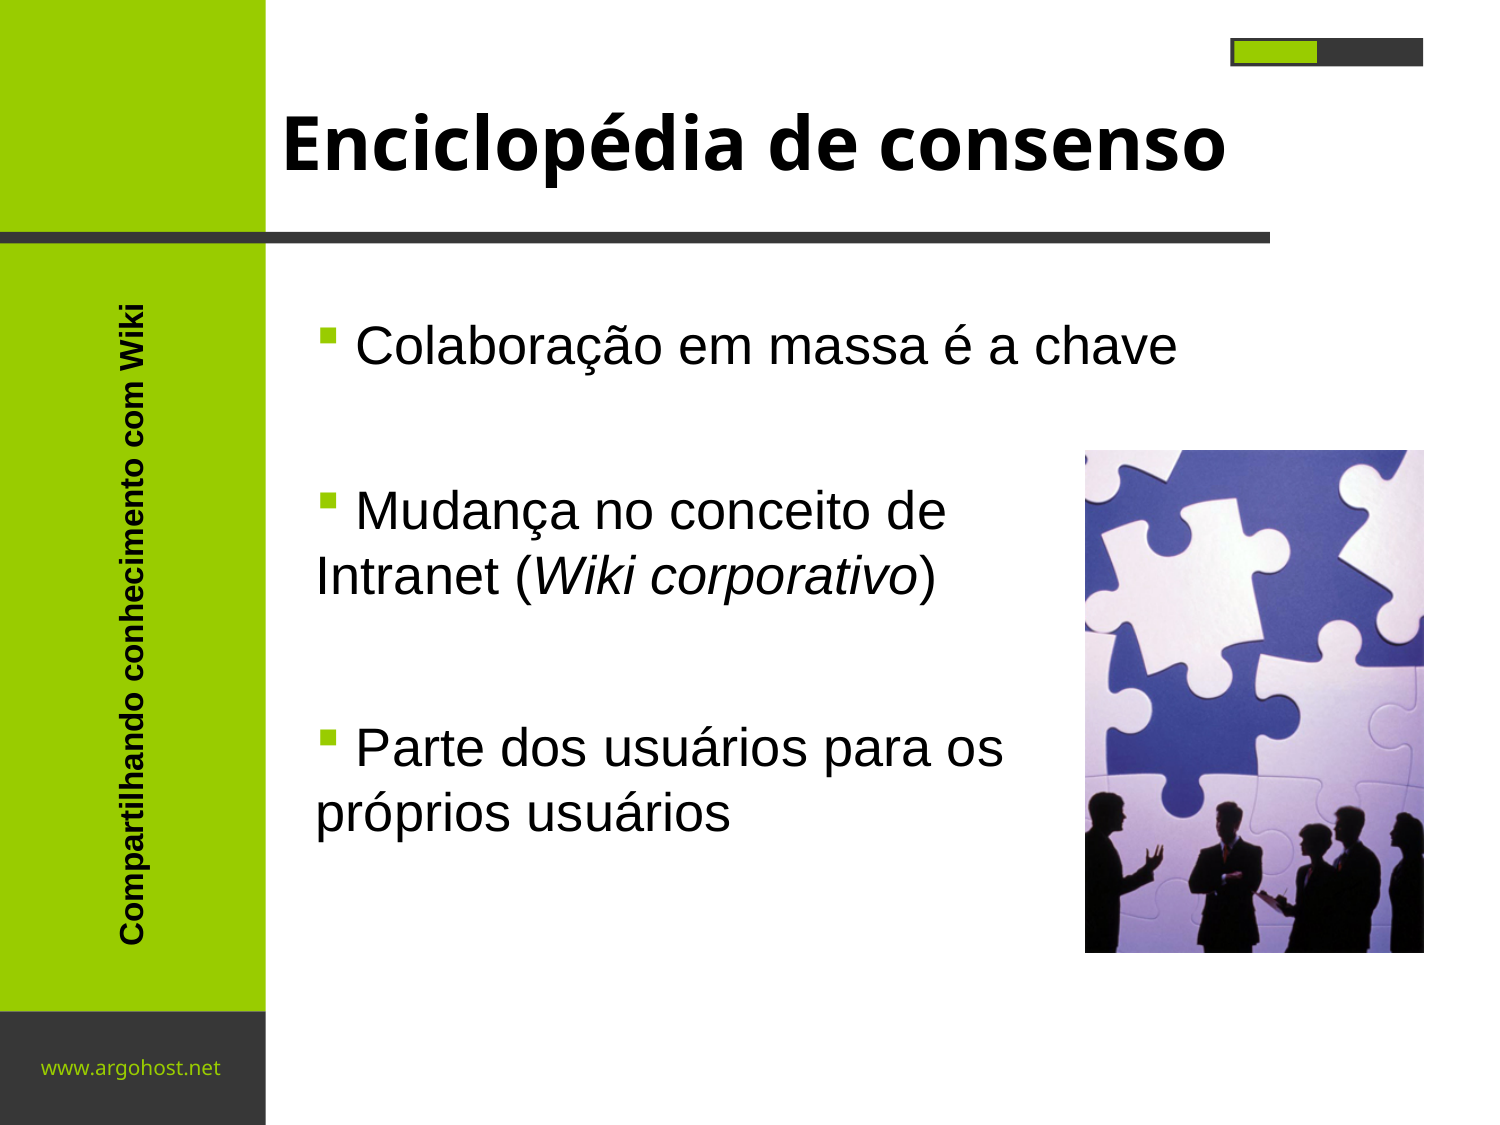

Enciclopédia de consenso
 Colaboração em massa é a chave
 Mudança no conceito de Intranet (Wiki corporativo)
Compartilhando conhecimento com Wiki
 Parte dos usuários para os próprios usuários
www.argohost.net